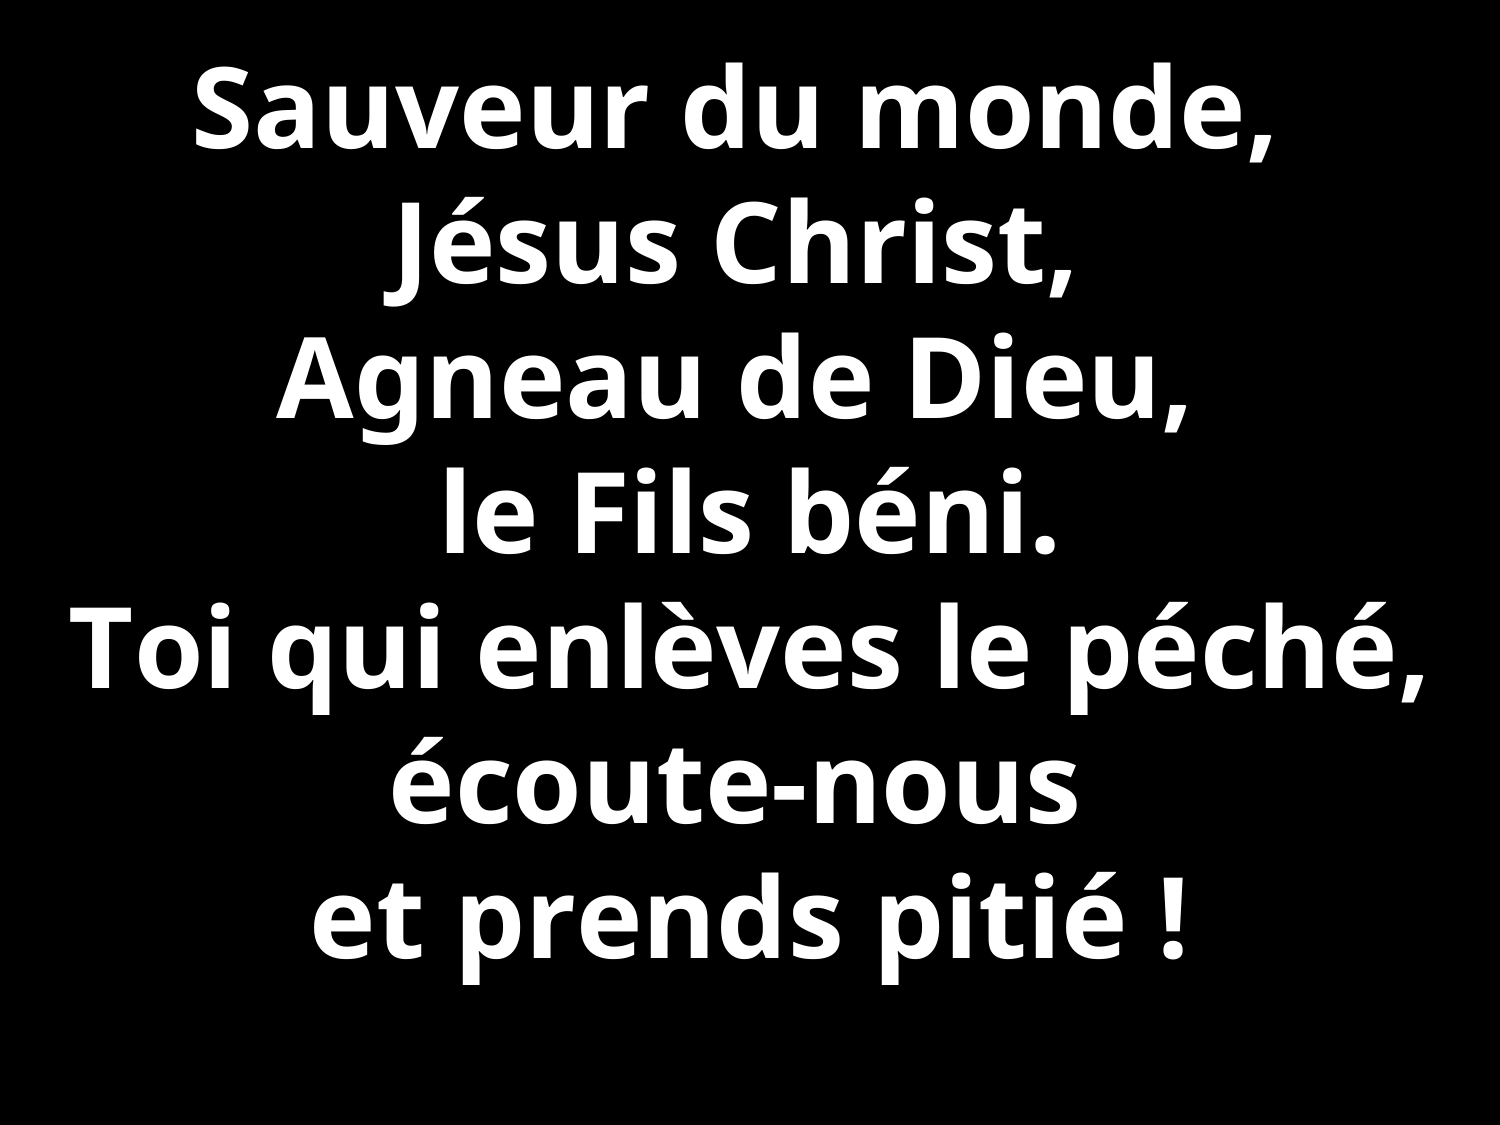

Sauveur du monde,
Jésus Christ,
Agneau de Dieu,
le Fils béni.
Toi qui enlèves le péché, écoute-nous
et prends pitié !